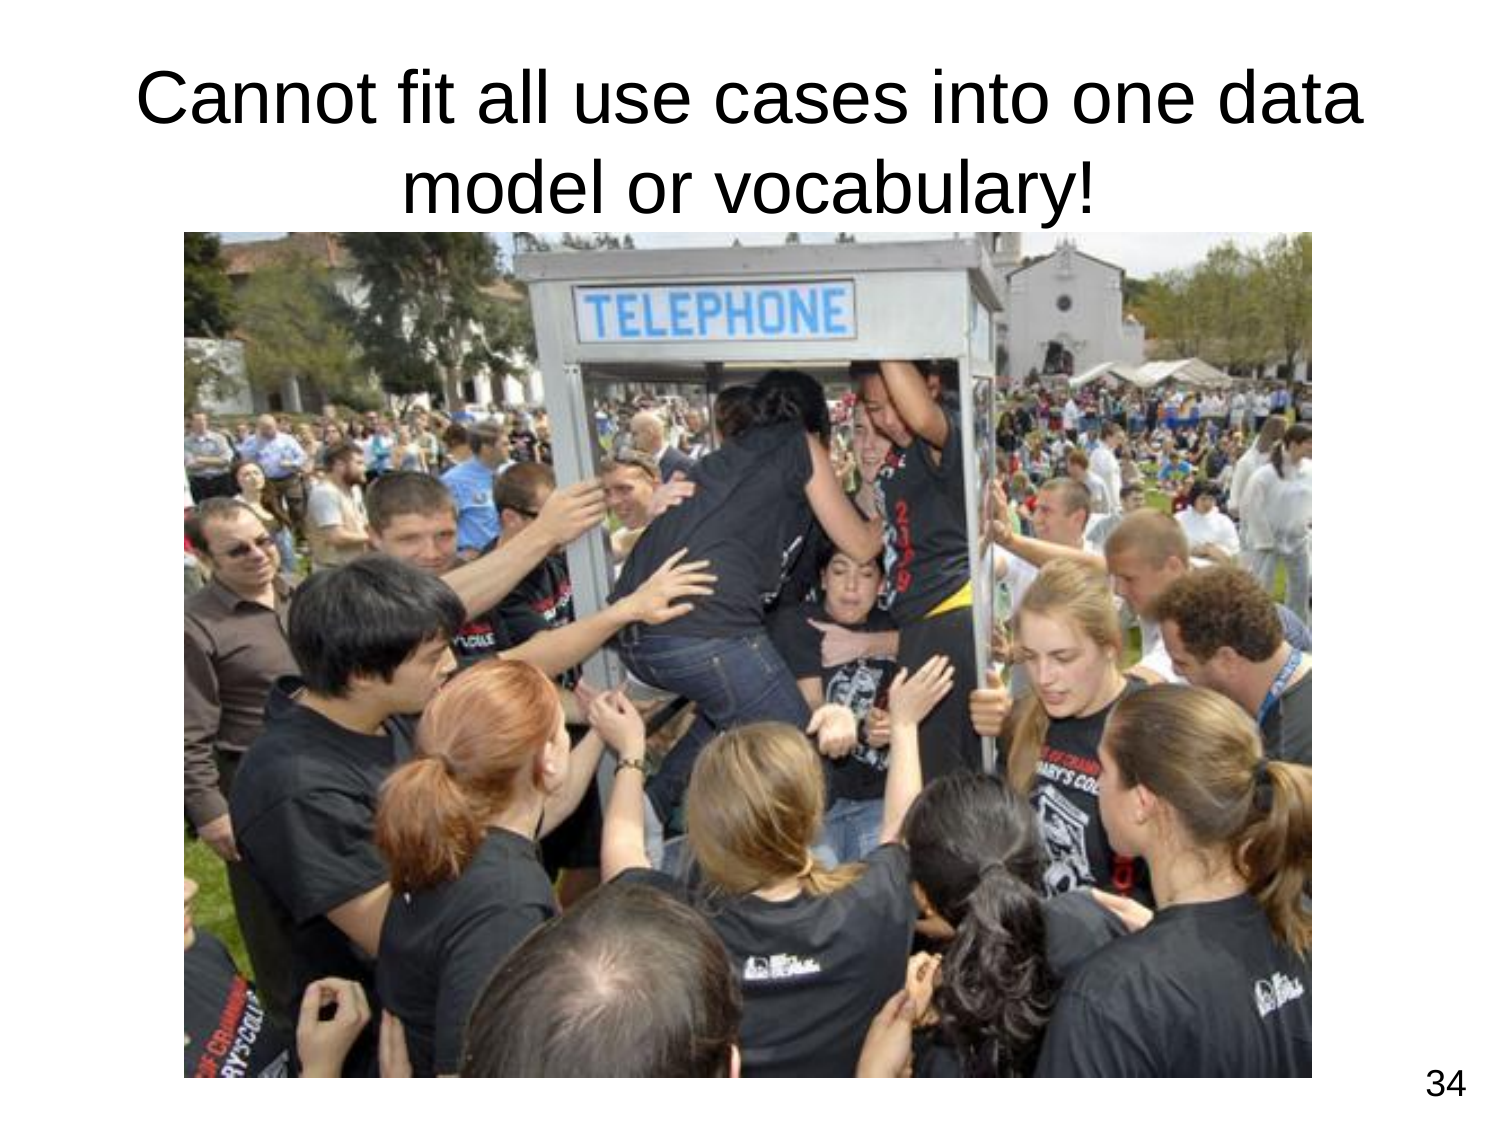

# Cannot fit all use cases into one data model or vocabulary!
34